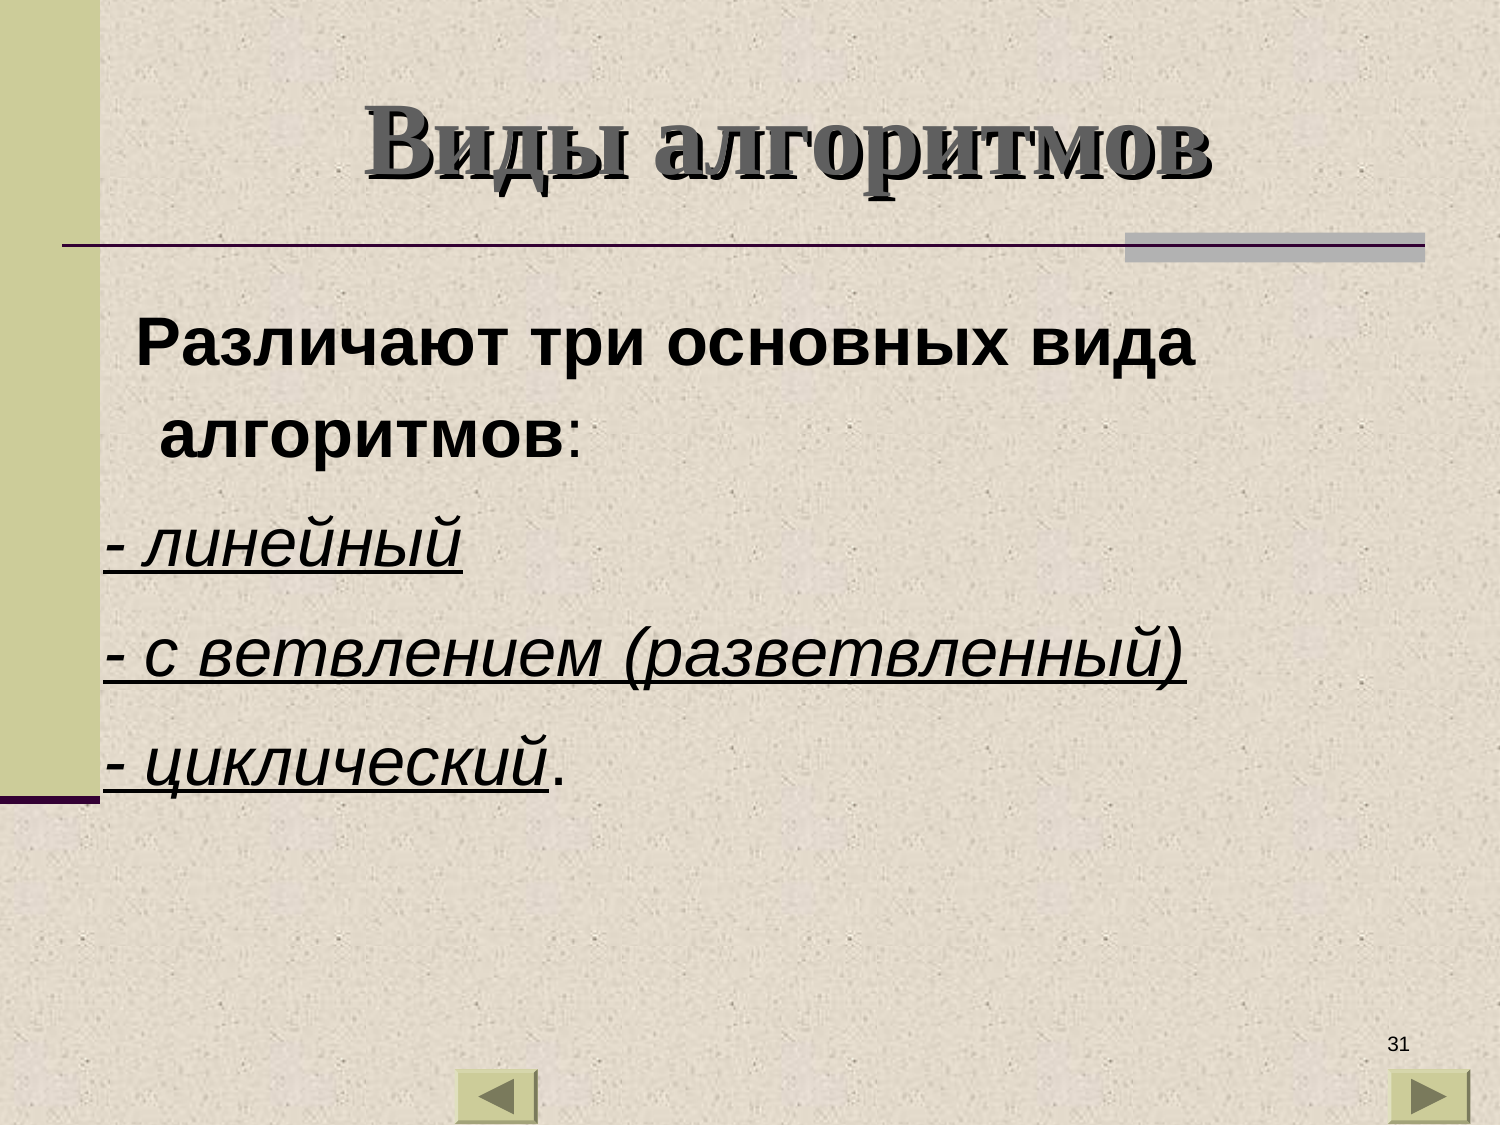

# Виды алгоритмов
 Различают три основных вида алгоритмов:
- линейный
- с ветвлением (разветвленный)
- циклический.
31